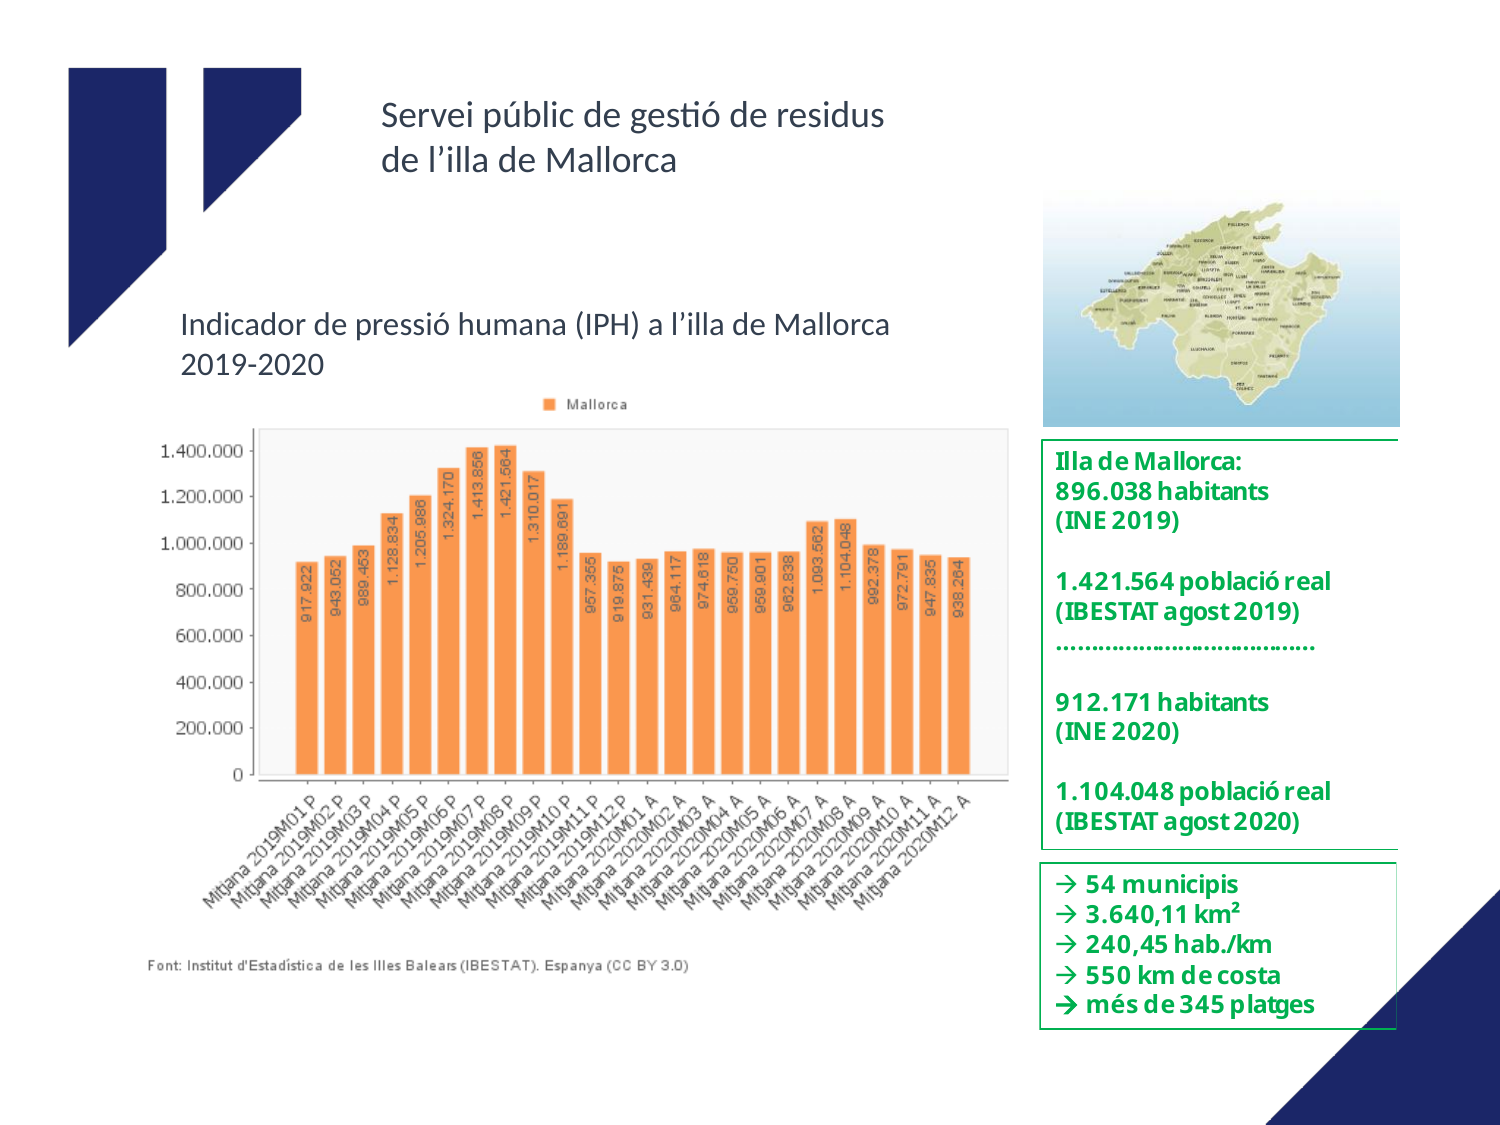

Servei públic de gestió de residus
de l’illa de Mallorca
# Indicador de pressió humana (IPH) a l’illa de Mallorca 2019-2020